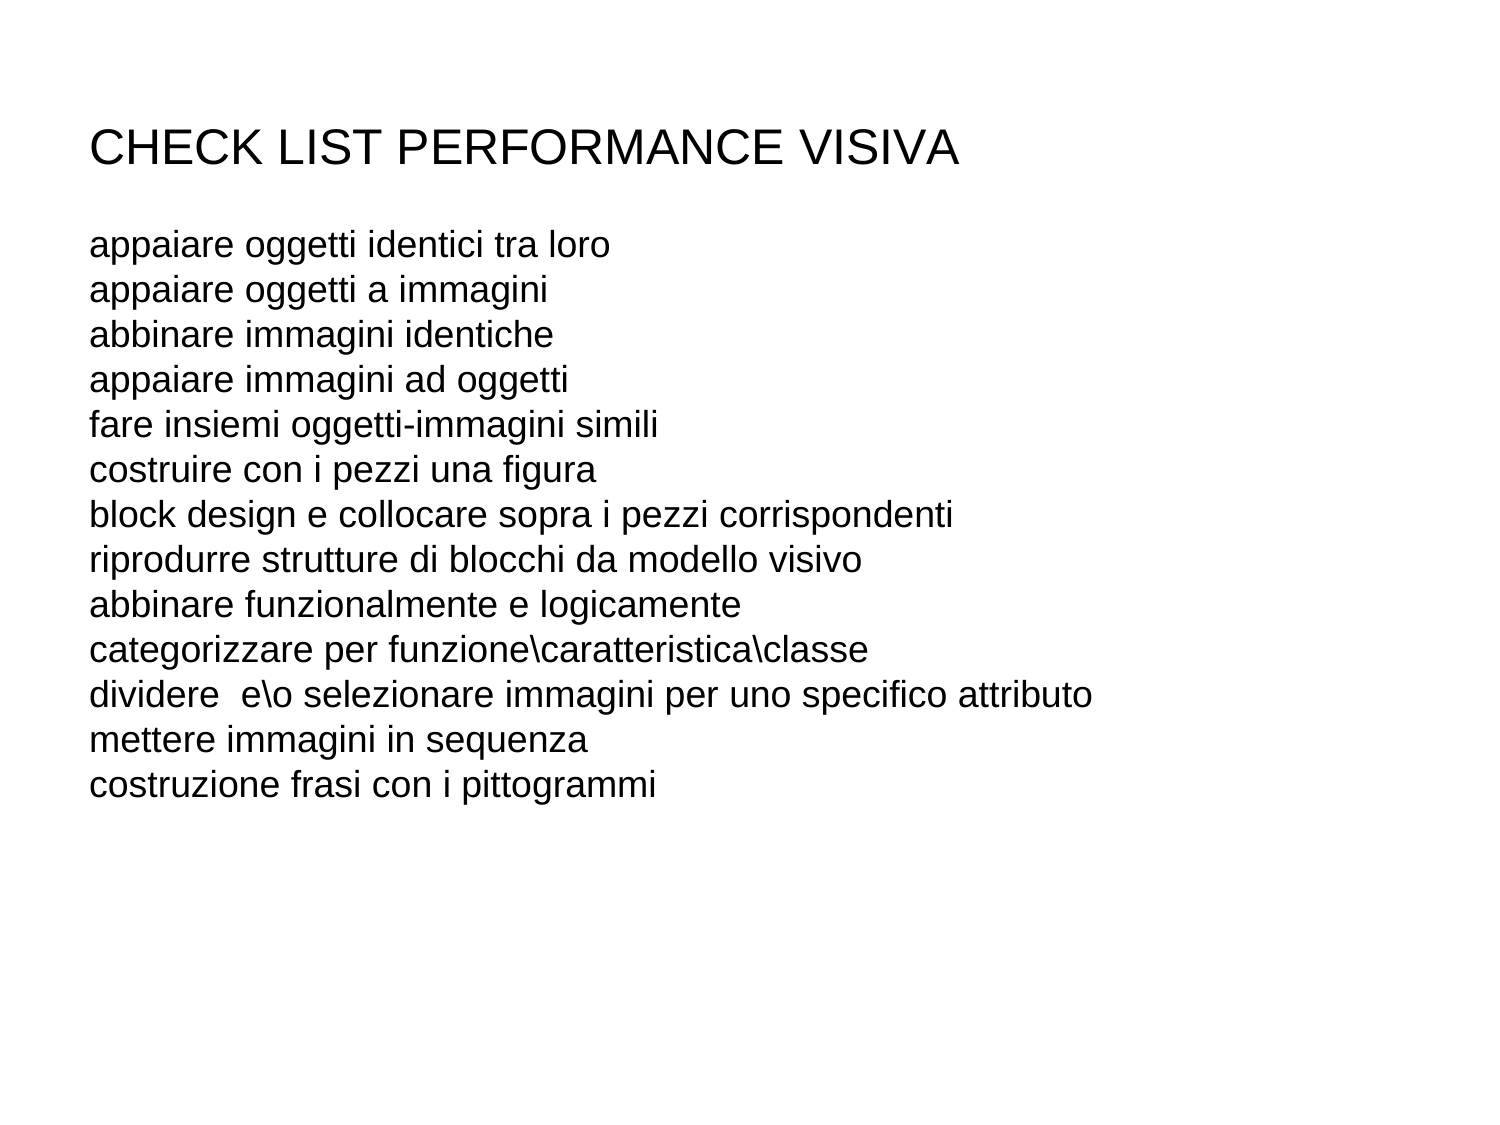

CHECK LIST PERFORMANCE VISIVA
appaiare oggetti identici tra loro
appaiare oggetti a immagini
abbinare immagini identiche
appaiare immagini ad oggetti
fare insiemi oggetti-immagini simili
costruire con i pezzi una figura
block design e collocare sopra i pezzi corrispondenti
riprodurre strutture di blocchi da modello visivo
abbinare funzionalmente e logicamente
categorizzare per funzione\caratteristica\classe
dividere e\o selezionare immagini per uno specifico attributo
mettere immagini in sequenza
costruzione frasi con i pittogrammi